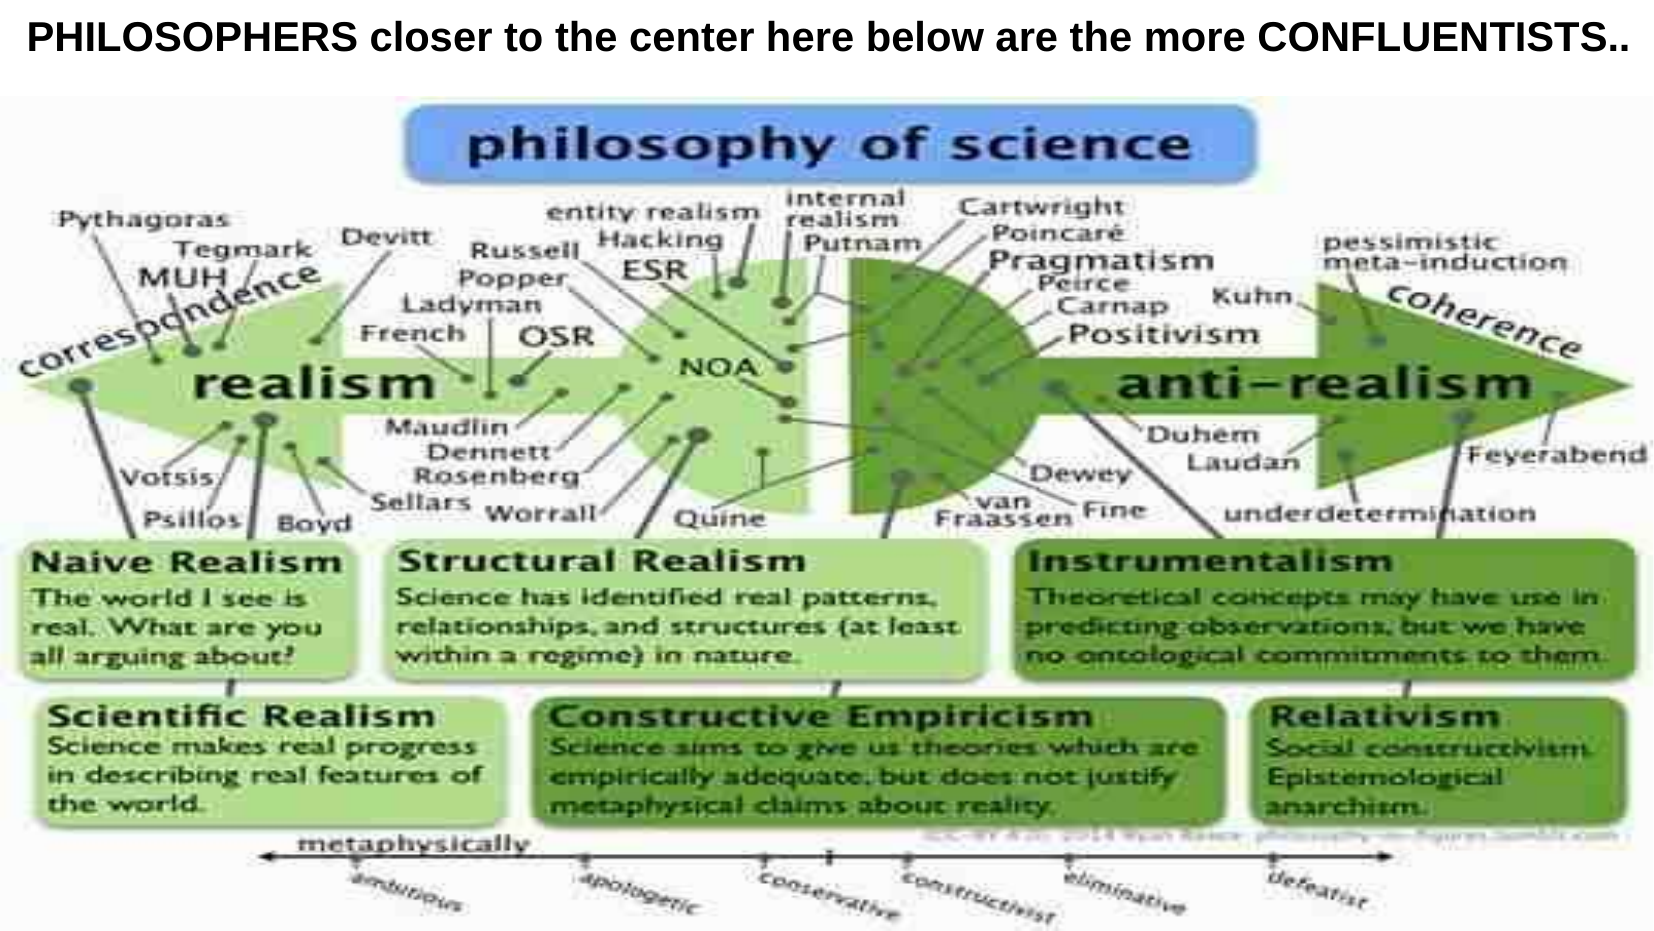

PHILOSOPHERS closer to the center here below are the more CONFLUENTISTS..